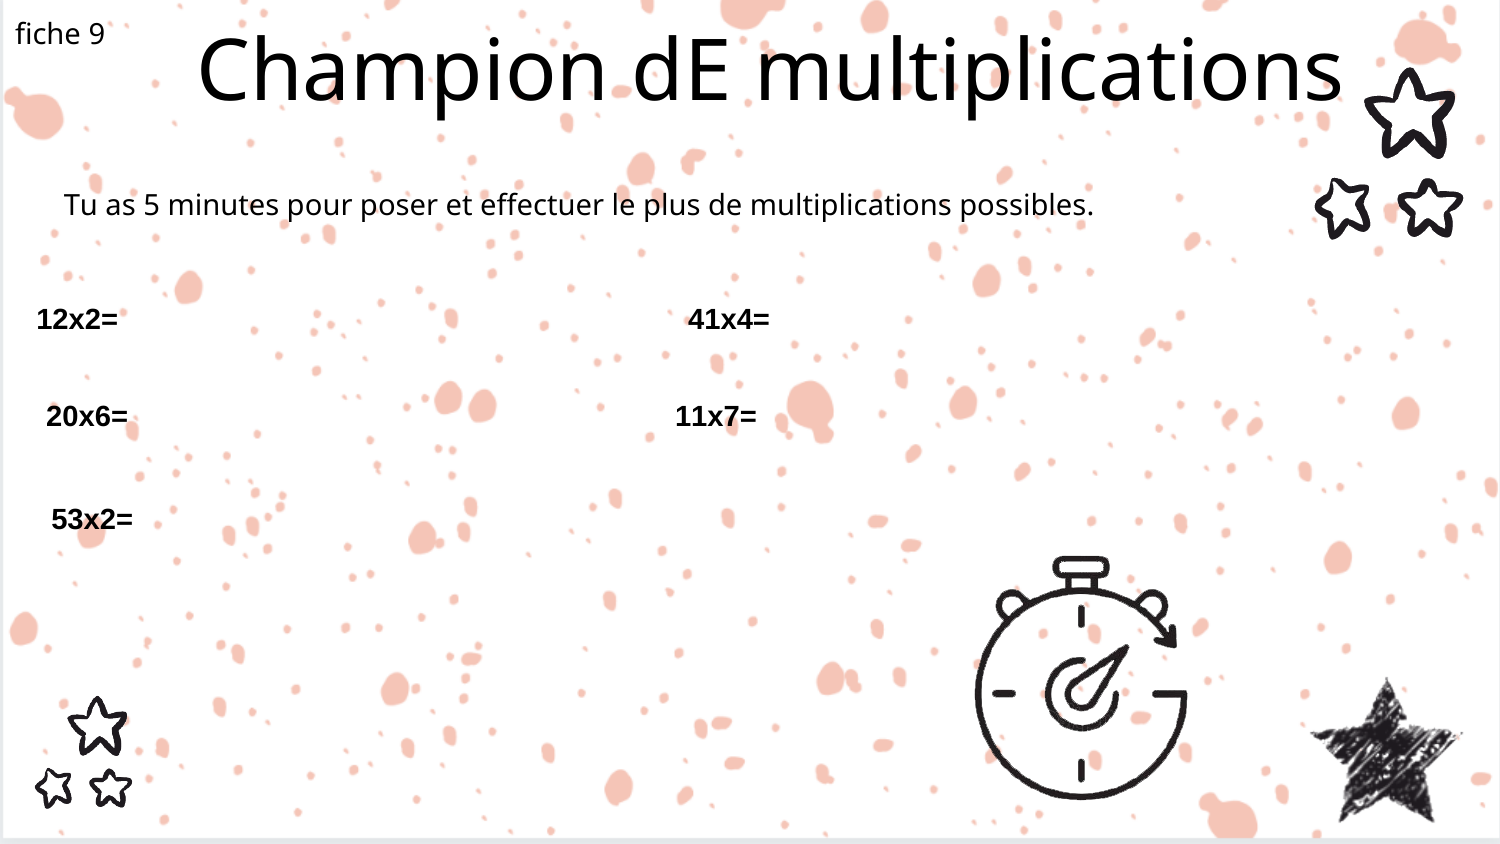

fiche 9
Champion dE multiplications
Tu as 5 minutes pour poser et effectuer le plus de multiplications possibles.
12x2=
41x4=
20x6=
11x7=
53x2=